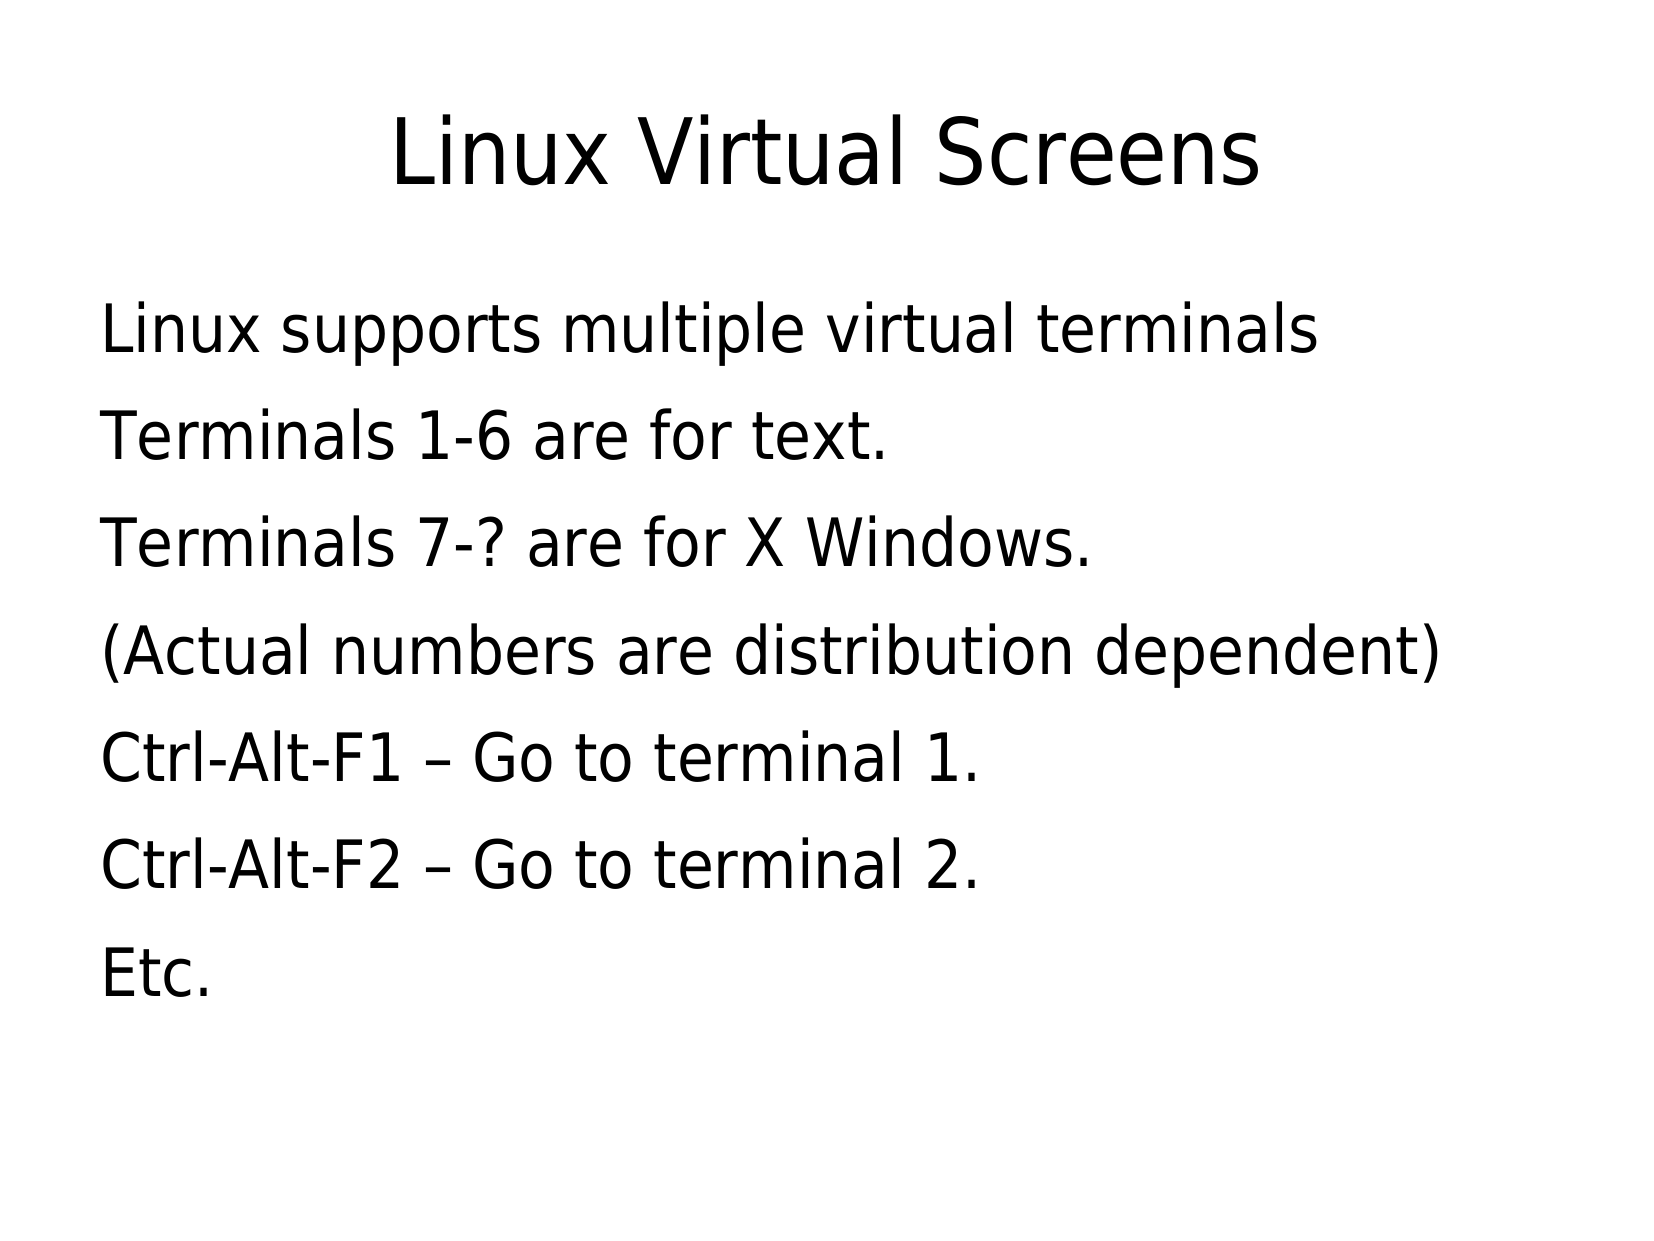

# Linux Virtual Screens
Linux supports multiple virtual terminals
Terminals 1-6 are for text.
Terminals 7-? are for X Windows.
(Actual numbers are distribution dependent)
Ctrl-Alt-F1 – Go to terminal 1.
Ctrl-Alt-F2 – Go to terminal 2.
Etc.